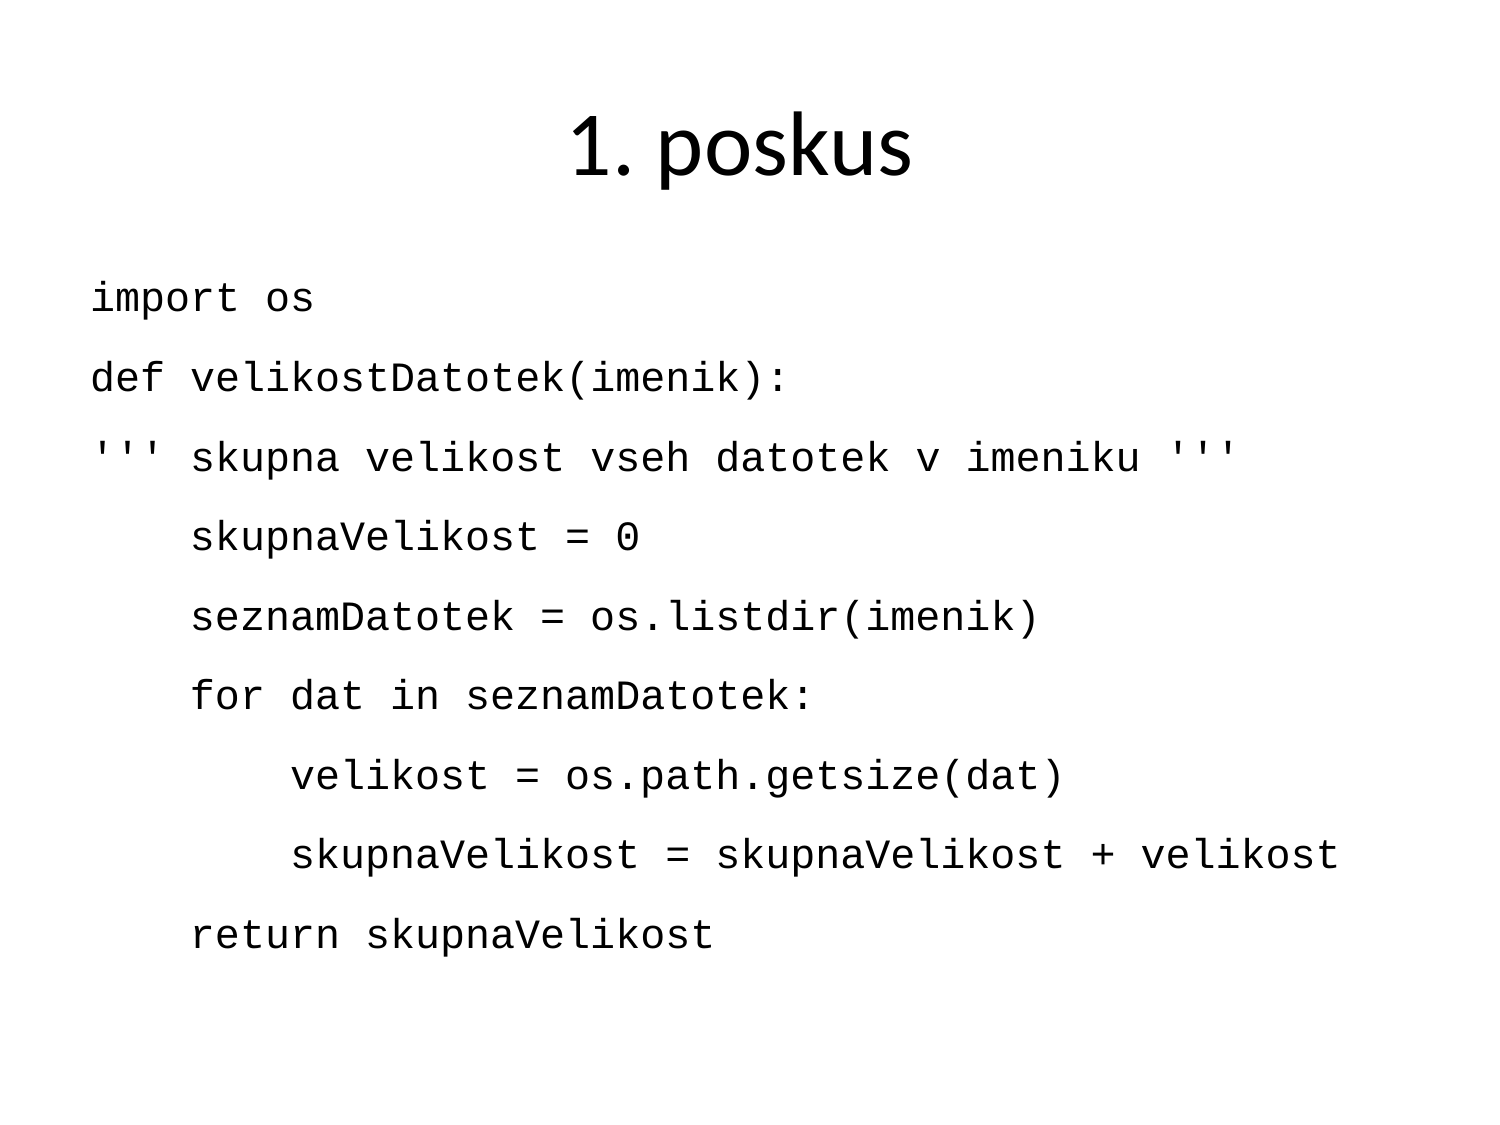

# 1. poskus
import os
def velikostDatotek(imenik):
''' skupna velikost vseh datotek v imeniku '''
 skupnaVelikost = 0
 seznamDatotek = os.listdir(imenik)
 for dat in seznamDatotek:
 velikost = os.path.getsize(dat)
 skupnaVelikost = skupnaVelikost + velikost
 return skupnaVelikost